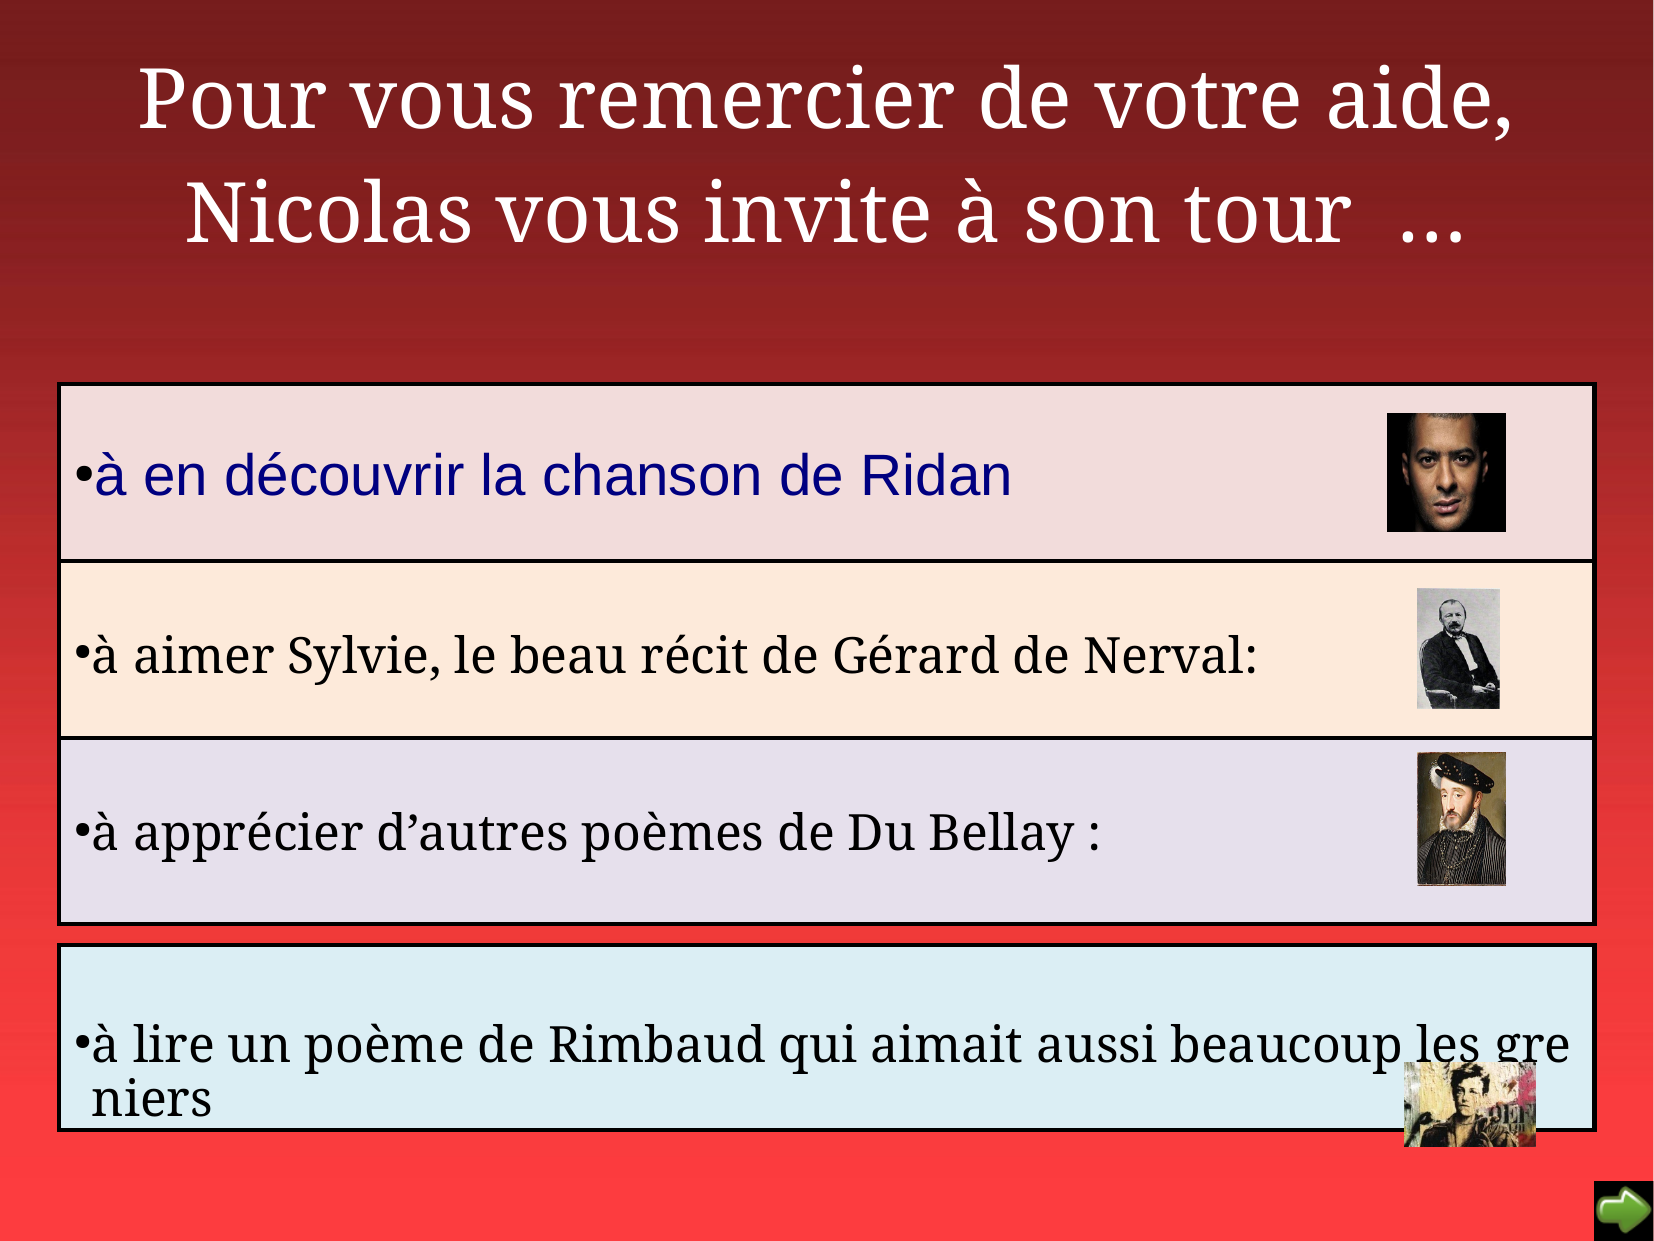

# Pour vous remercier de votre aide, Nicolas vous invite à son tour …
à en découvrir la chanson de Ridan
à aimer Sylvie, le beau récit de Gérard de Nerval:
à apprécier d’autres poèmes de Du Bellay :
à lire un poème de Rimbaud qui aimait aussi beaucoup les greniers